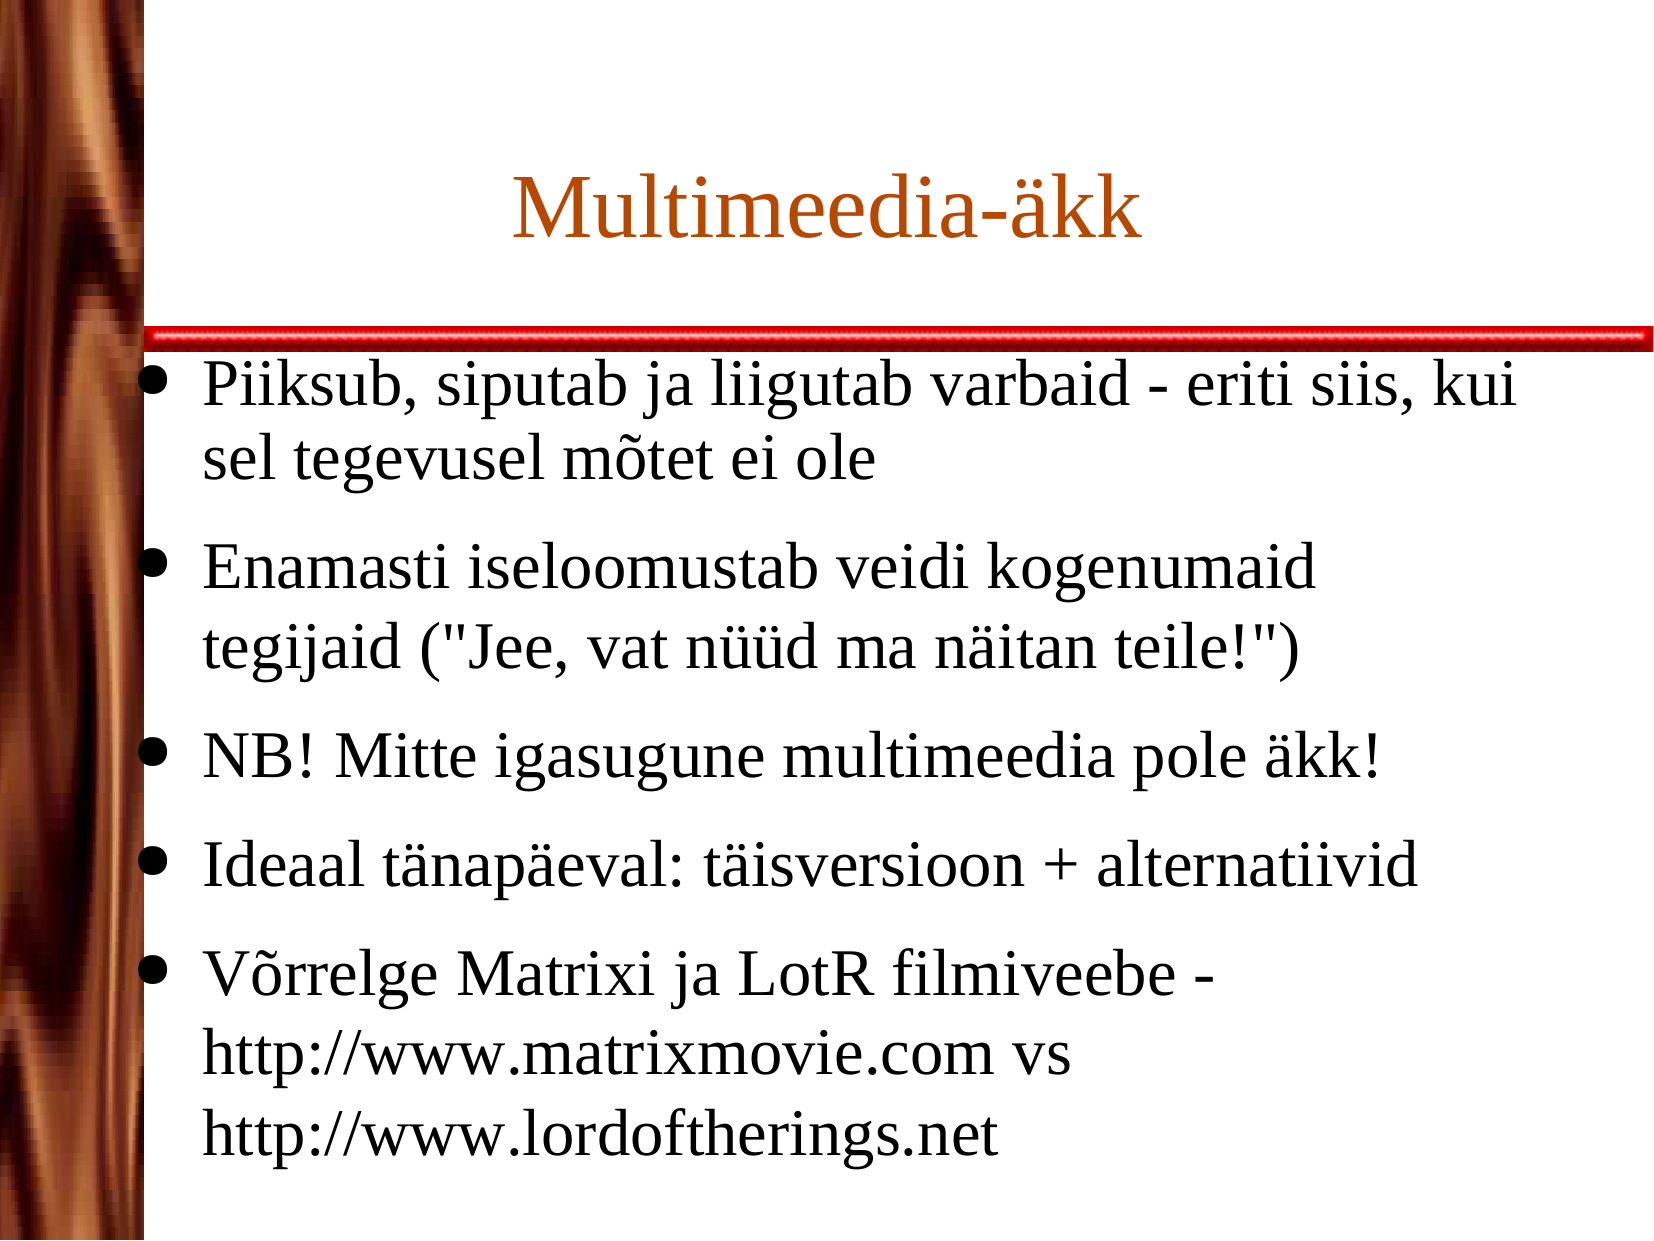

# Multimeedia-äkk
Piiksub, siputab ja liigutab varbaid - eriti siis, kui sel tegevusel mõtet ei ole
Enamasti iseloomustab veidi kogenumaid tegijaid ("Jee, vat nüüd ma näitan teile!")
NB! Mitte igasugune multimeedia pole äkk!
Ideaal tänapäeval: täisversioon + alternatiivid
Võrrelge Matrixi ja LotR filmiveebe - http://www.matrixmovie.com vs http://www.lordoftherings.net